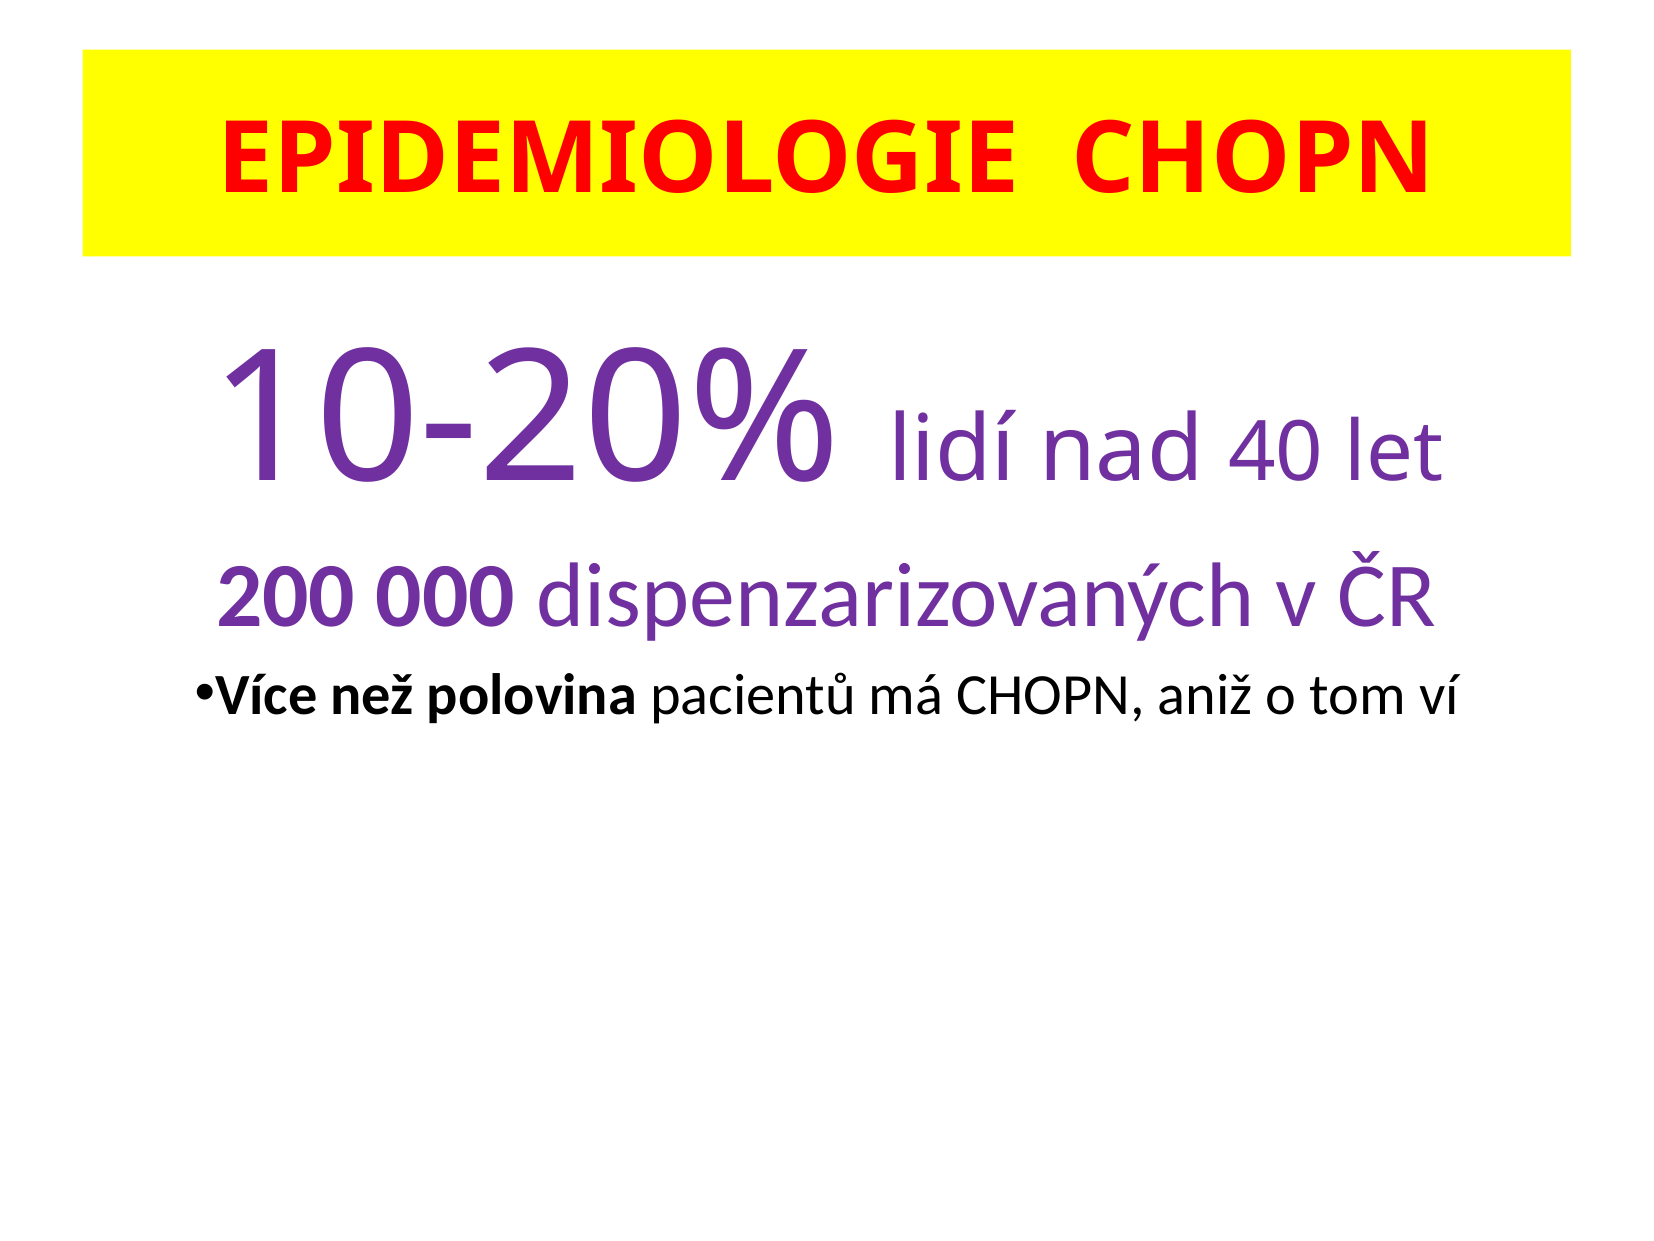

# EPIDEMIOLOGIE CHOPN
10-20% lidí nad 40 let
200 000 dispenzarizovaných v ČR
Více než polovina pacientů má CHOPN, aniž o tom ví